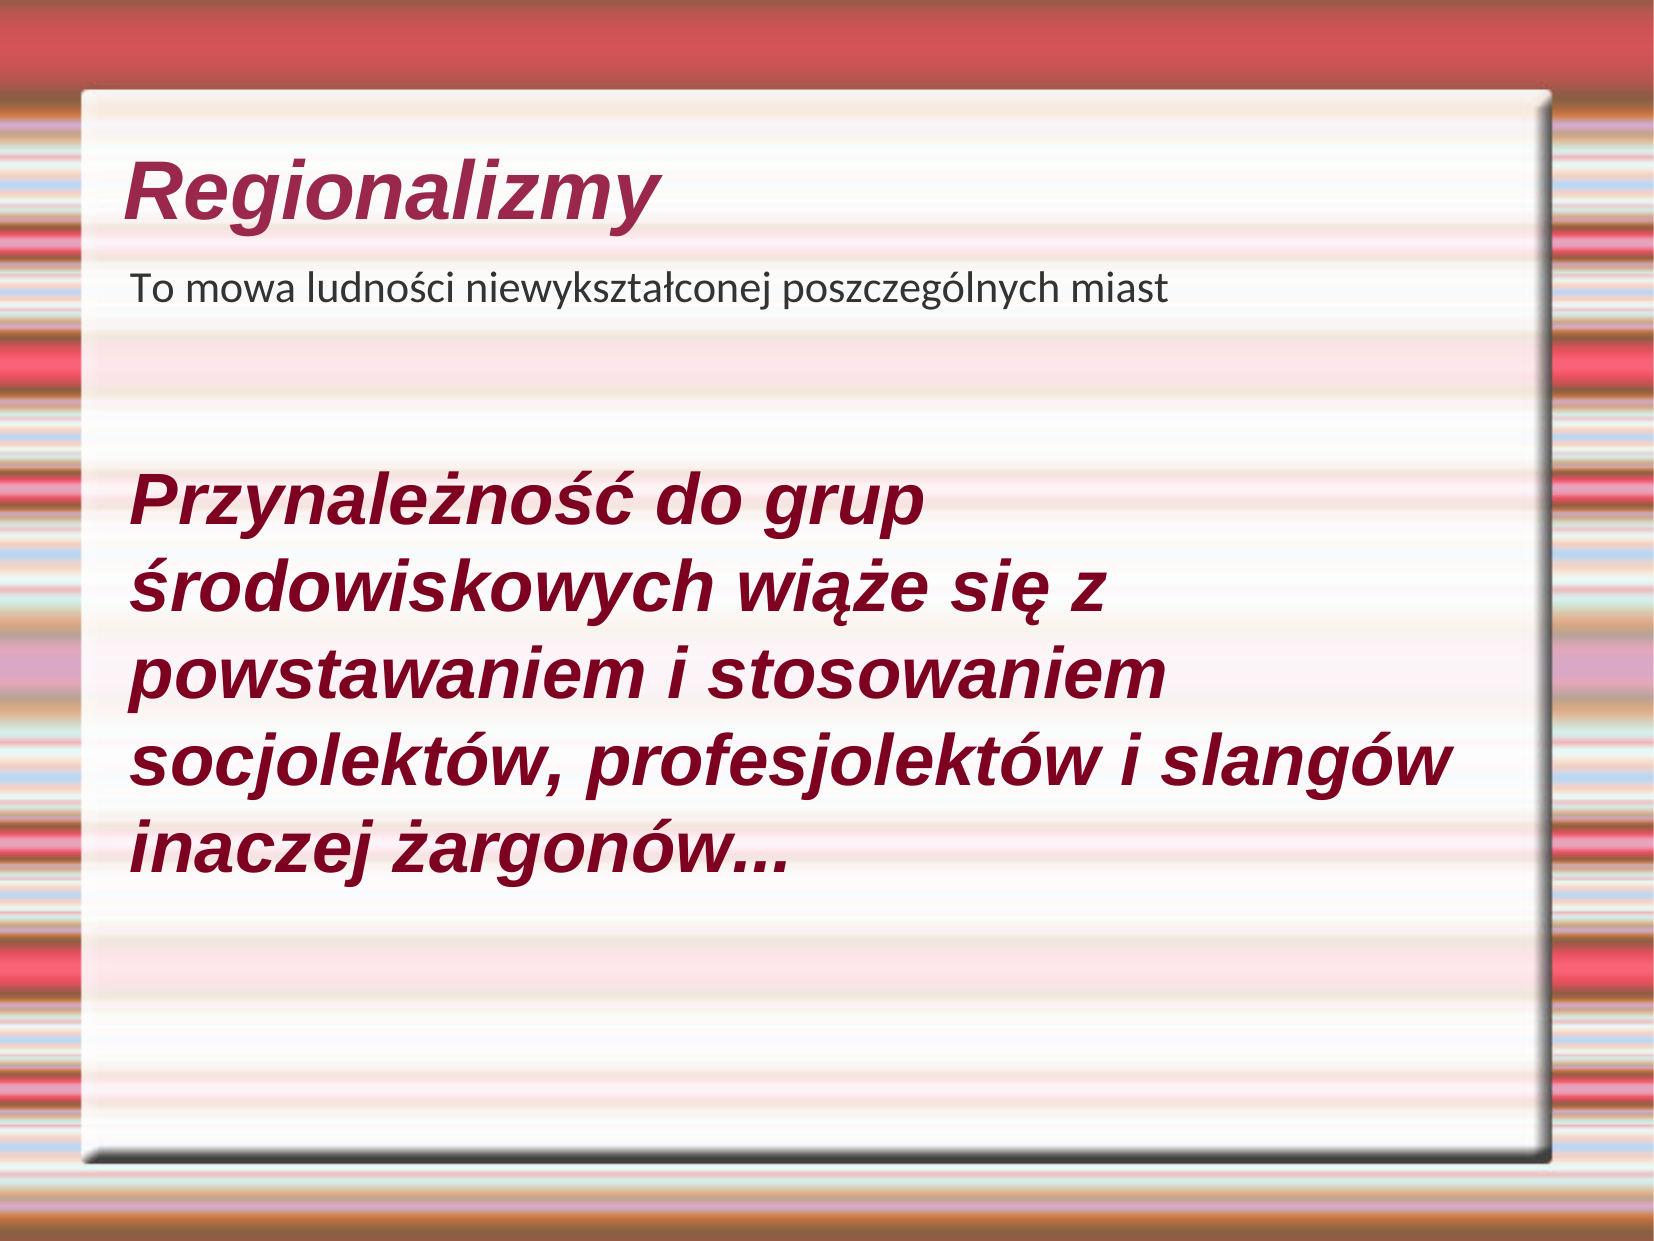

# Regionalizmy
To mowa ludności niewykształconej poszczególnych miast
Przynależność do grup środowiskowych wiąże się z powstawaniem i stosowaniem socjolektów, profesjolektów i slangów inaczej żargonów...